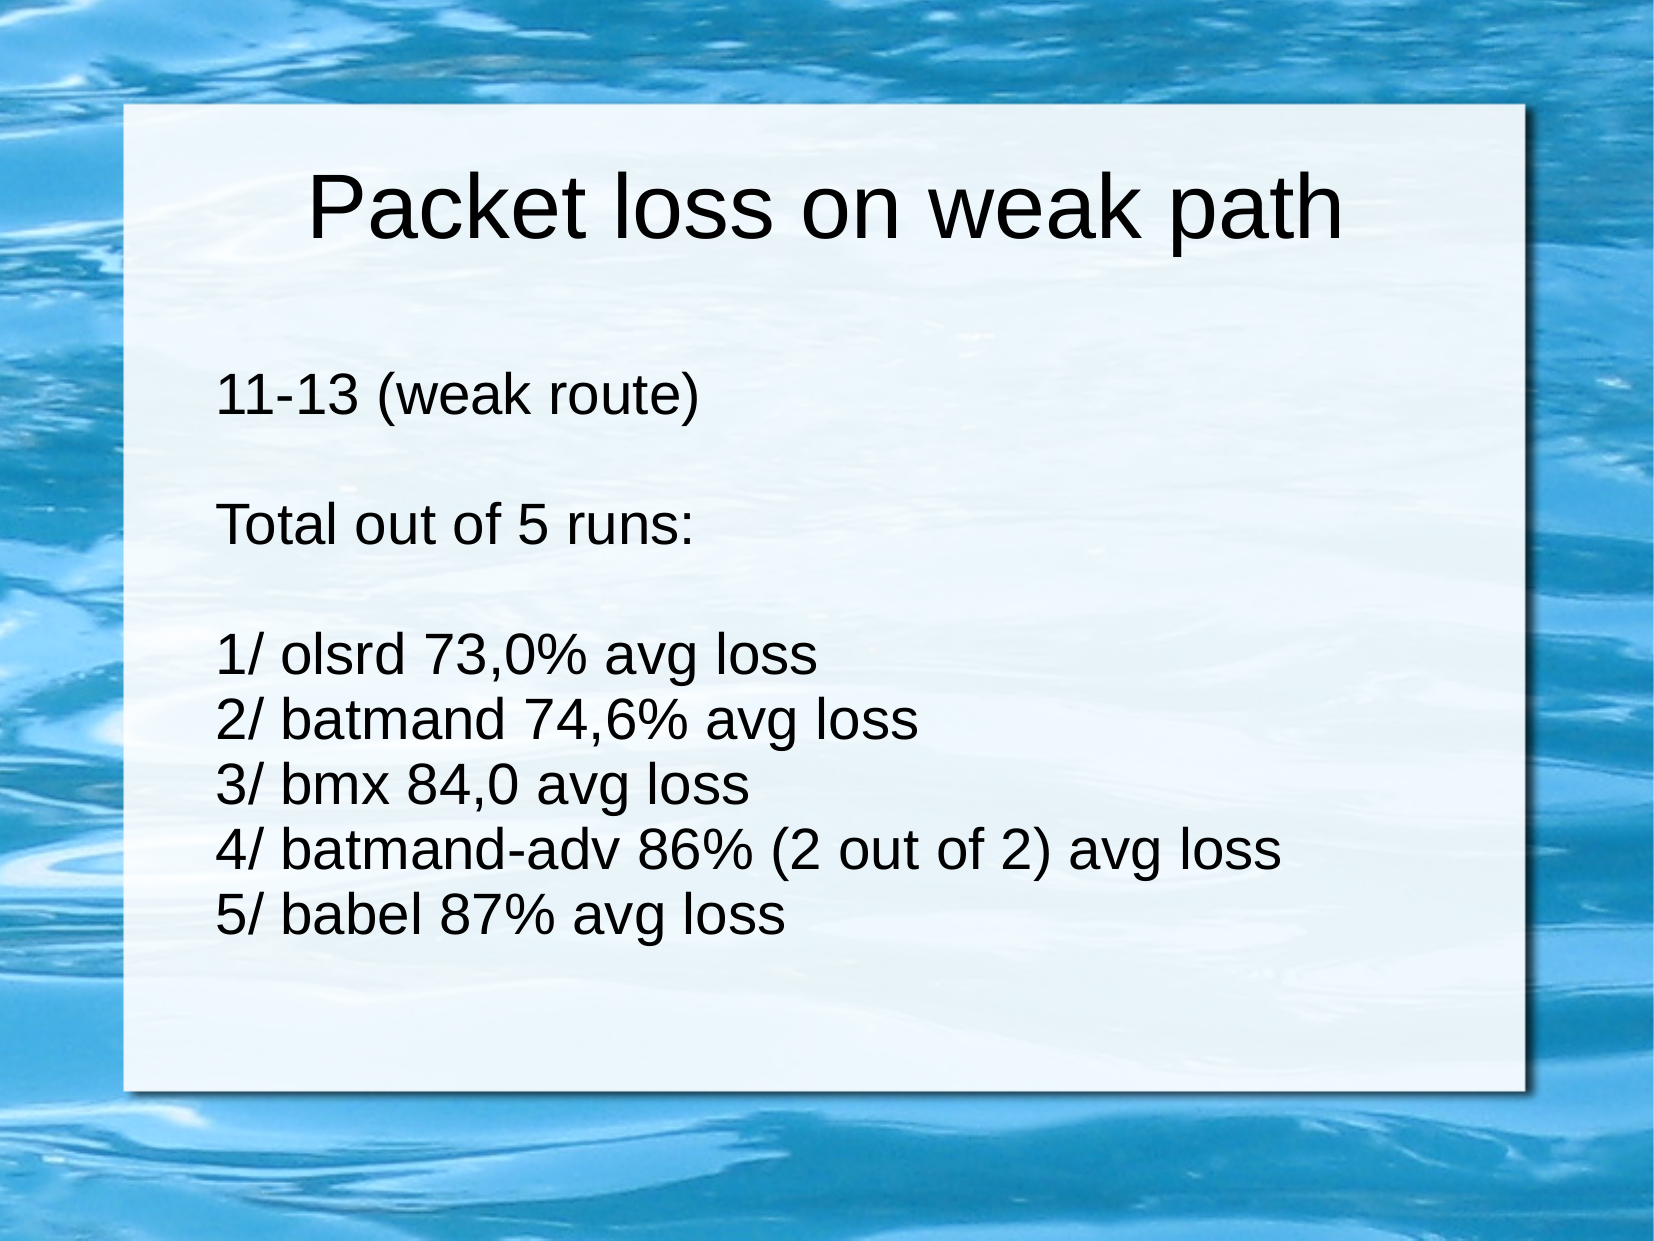

# Packet loss on weak path
11-13 (weak route)
Total out of 5 runs:
1/ olsrd 73,0% avg loss
2/ batmand 74,6% avg loss
3/ bmx 84,0 avg loss
4/ batmand-adv 86% (2 out of 2) avg loss
5/ babel 87% avg loss